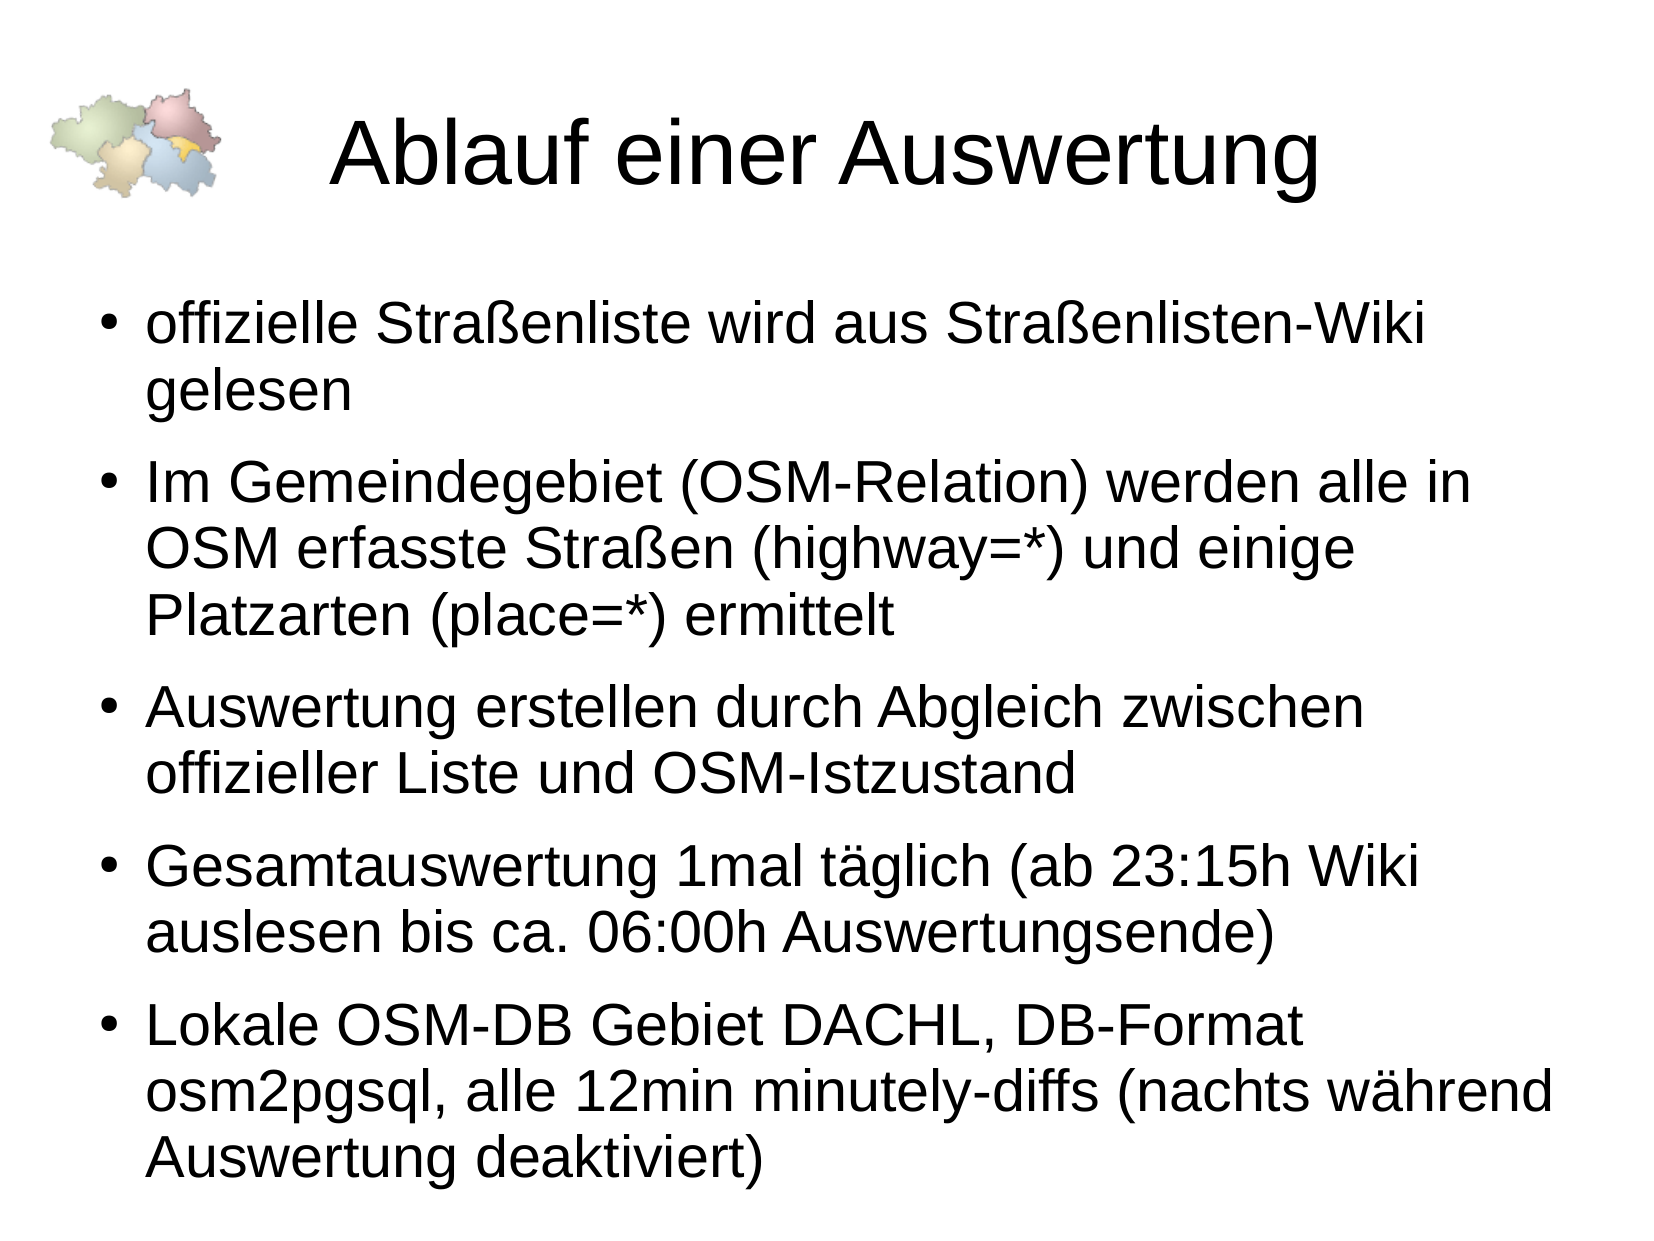

# Ablauf einer Auswertung
offizielle Straßenliste wird aus Straßenlisten-Wiki gelesen
Im Gemeindegebiet (OSM-Relation) werden alle in OSM erfasste Straßen (highway=*) und einige Platzarten (place=*) ermittelt
Auswertung erstellen durch Abgleich zwischen offizieller Liste und OSM-Istzustand
Gesamtauswertung 1mal täglich (ab 23:15h Wiki auslesen bis ca. 06:00h Auswertungsende)
Lokale OSM-DB Gebiet DACHL, DB-Format osm2pgsql, alle 12min minutely-diffs (nachts während Auswertung deaktiviert)